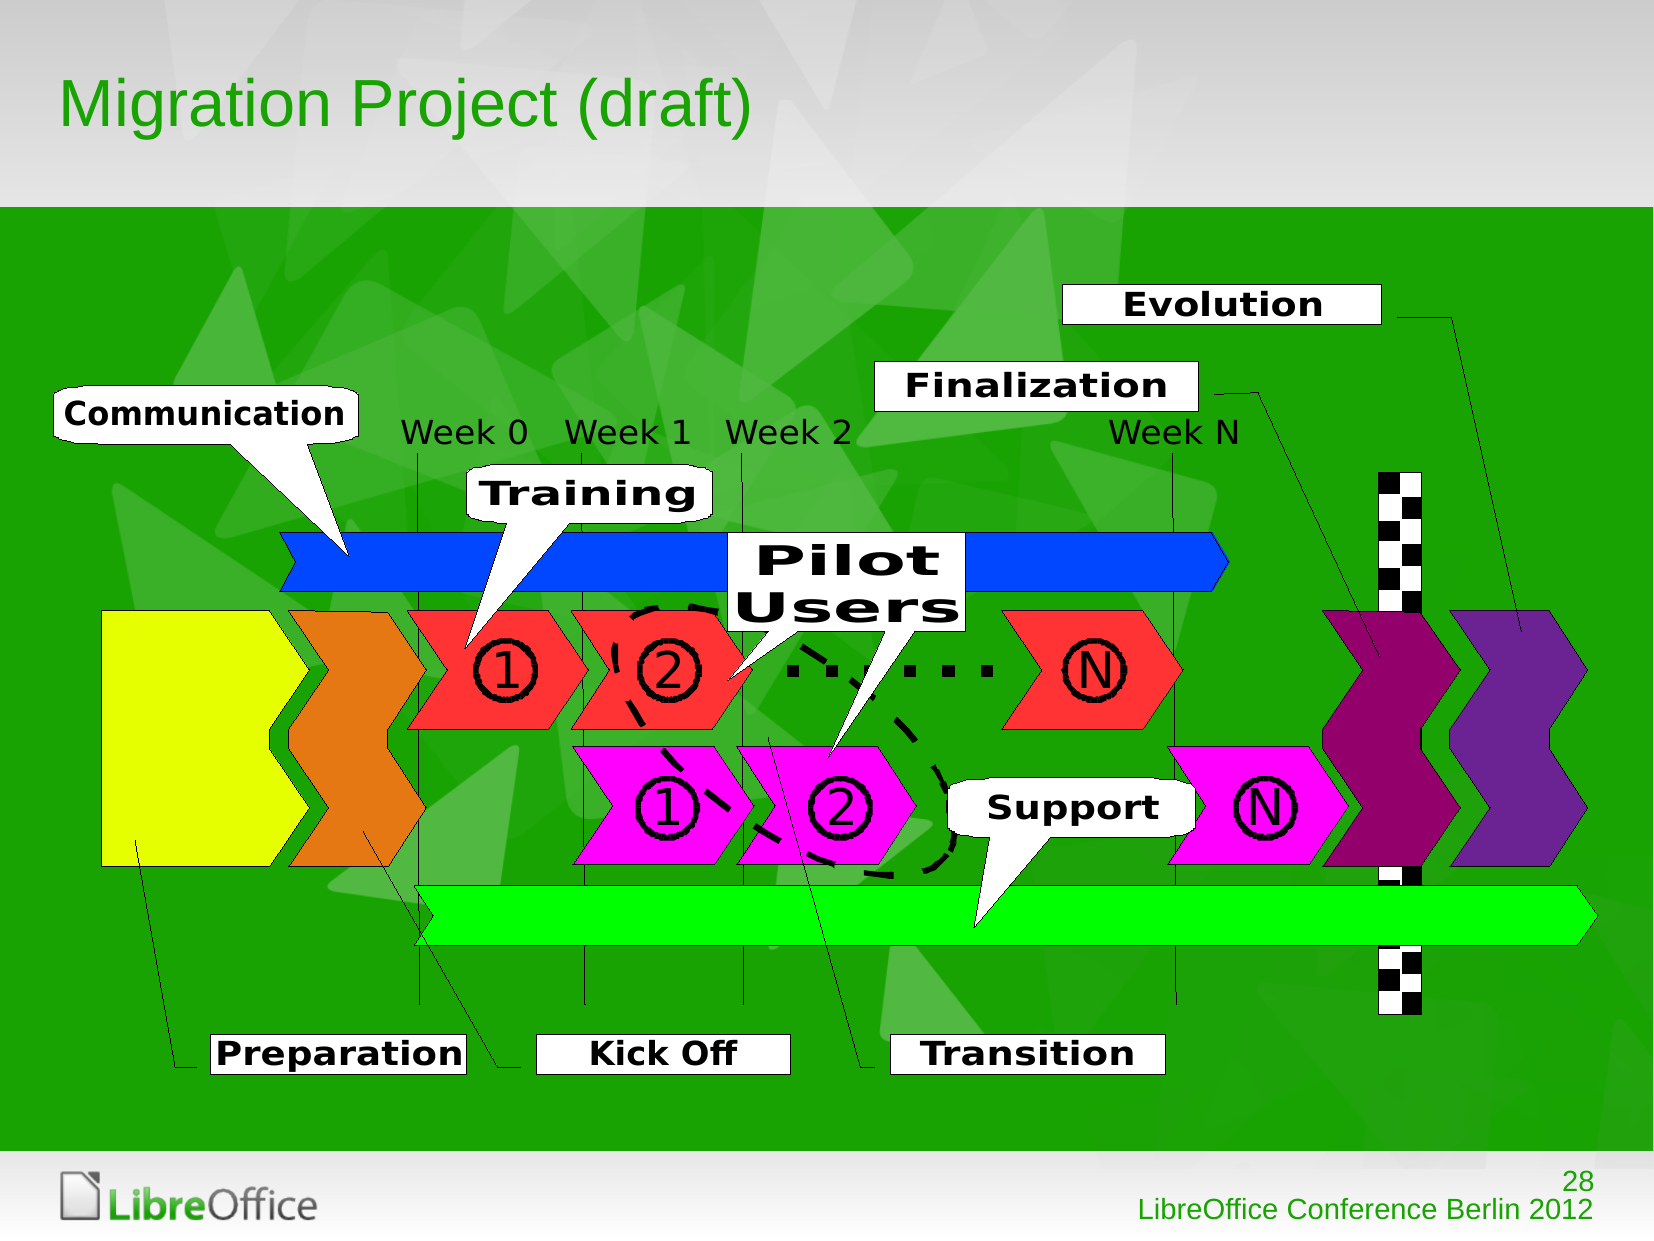

# Migration Project (draft)
Evolution
Finalization
Communication
Week 0
Week 1
Week 2
Week N
Formazione
Training
Pilot
Users
1
2
N
1
2
N
Support
Preparation
Kick Off
Transition
28
LibreOffice Conference Berlin 2012